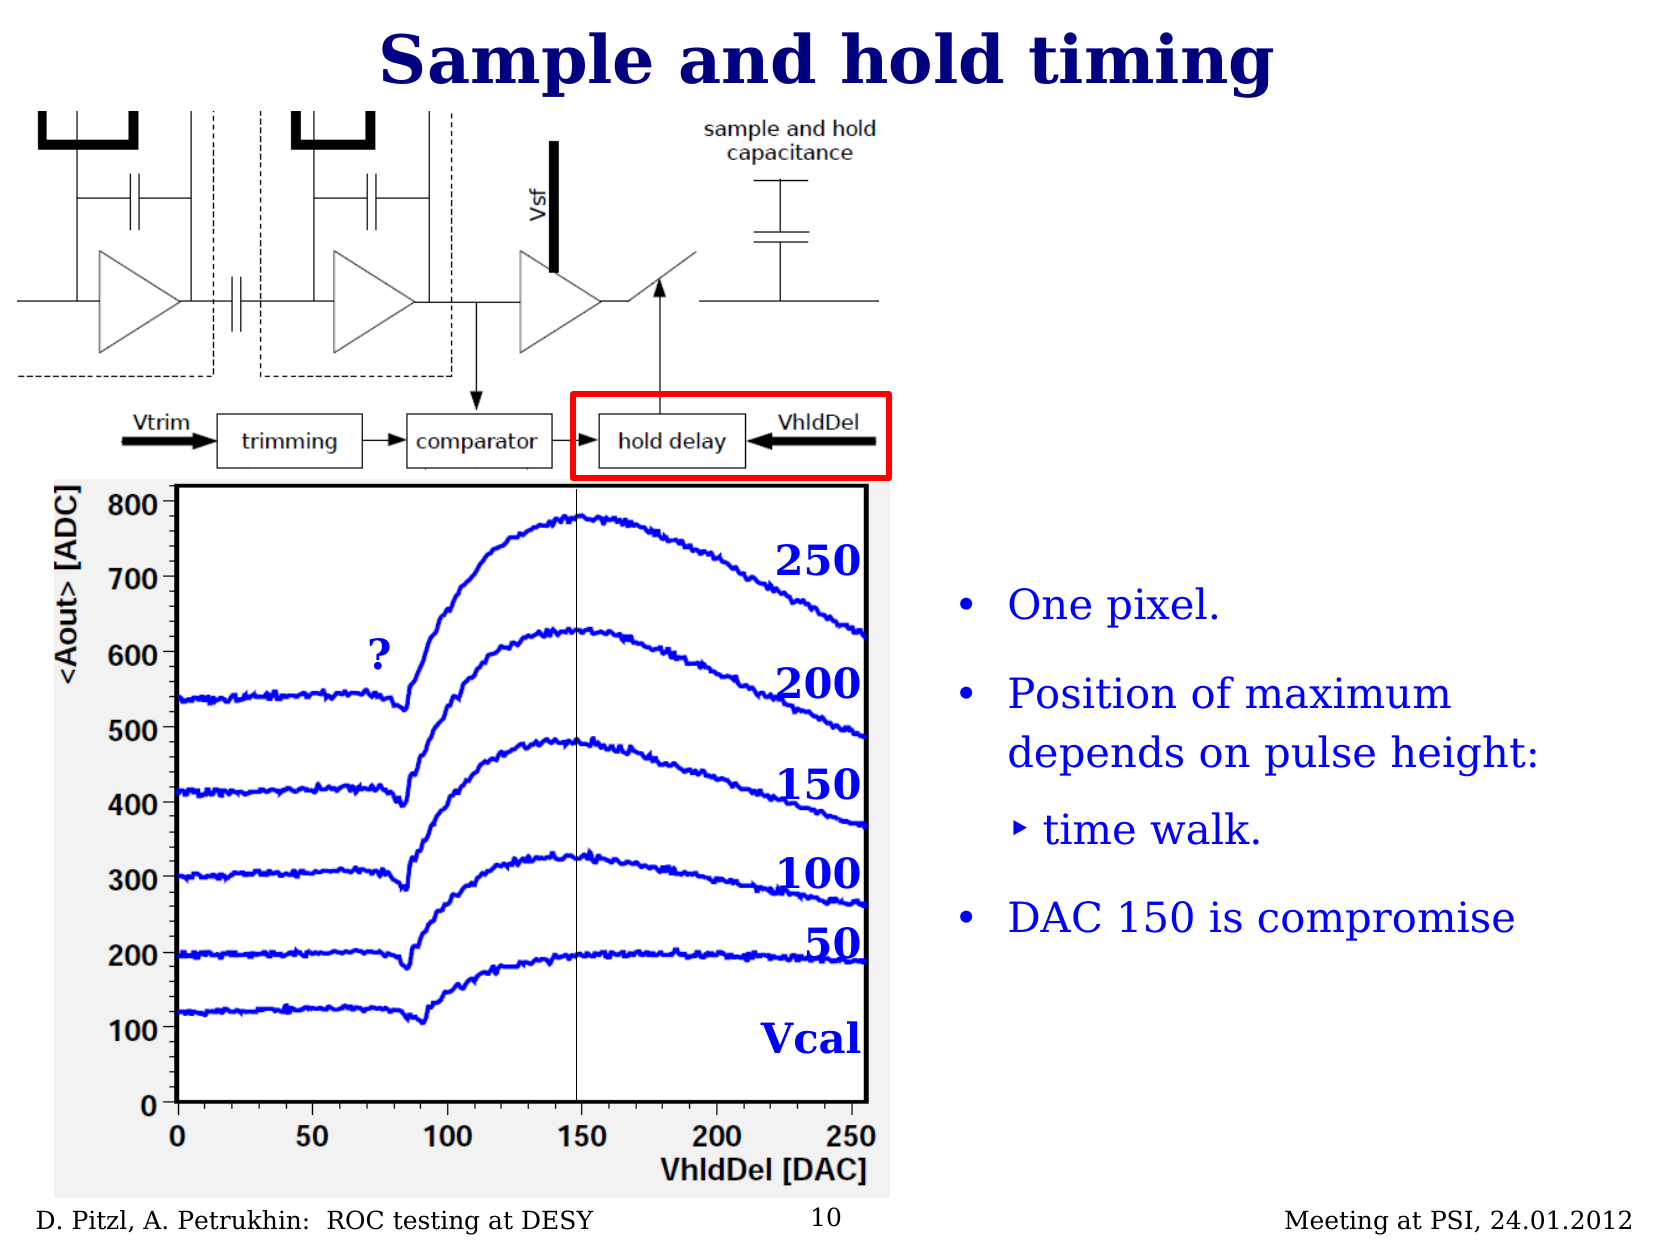

# Sample and hold timing
250
One pixel.
Position of maximum depends on pulse height:
time walk.
DAC 150 is compromise
?
200
150
100
50
Vcal